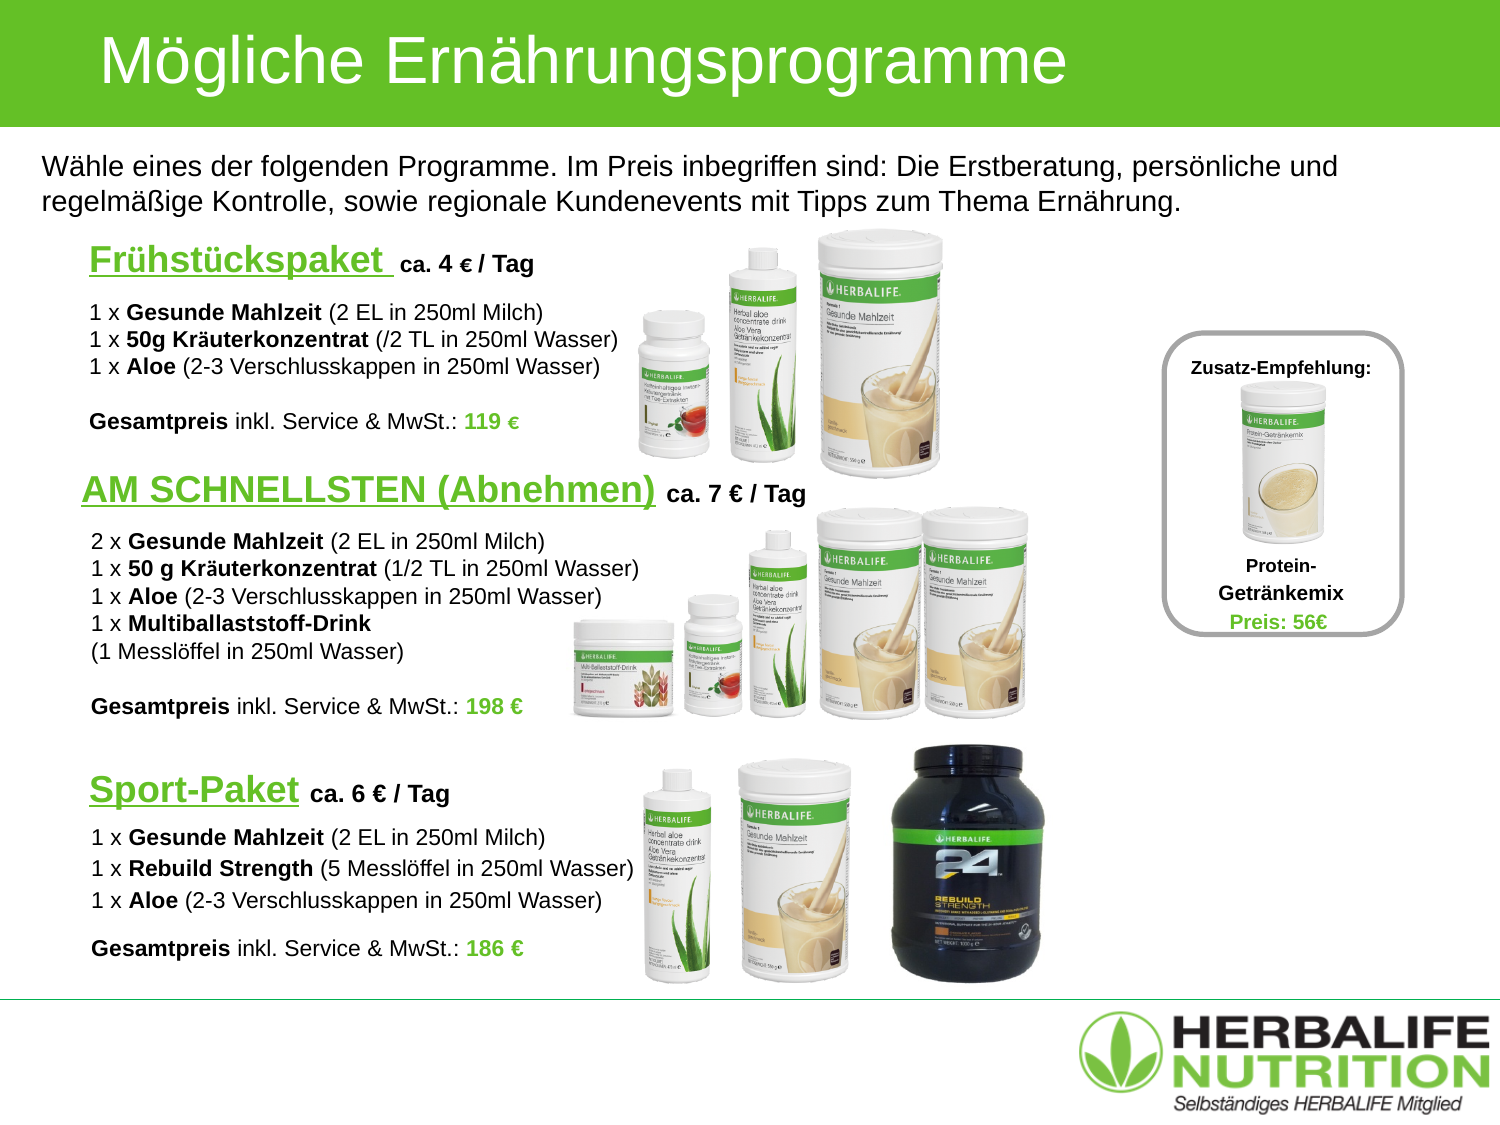

# Mögliche Ernährungsprogramme
Wähle eines der folgenden Programme. Im Preis inbegriffen sind: Die Erstberatung, persönliche und regelmäßige Kontrolle, sowie regionale Kundenevents mit Tipps zum Thema Ernährung.
Frühstückspaket ca. 4 € / Tag
1 x Gesunde Mahlzeit (2 EL in 250ml Milch)
1 x 50g Kräuterkonzentrat (/2 TL in 250ml Wasser)
1 x Aloe (2-3 Verschlusskappen in 250ml Wasser)
Gesamtpreis inkl. Service & MwSt.: 119 €
Zusatz-Empfehlung:
Protein-Getränkemix Preis: 56€
AM SCHNELLSTEN (Abnehmen) ca. 7 € / Tag
2 x Gesunde Mahlzeit (2 EL in 250ml Milch)
1 x 50 g Kräuterkonzentrat (1/2 TL in 250ml Wasser)
1 x Aloe (2-3 Verschlusskappen in 250ml Wasser)
1 x Multiballaststoff-Drink
(1 Messlöffel in 250ml Wasser)
Gesamtpreis inkl. Service & MwSt.: 198 €
Sport-Paket ca. 6 € / Tag
1 x Gesunde Mahlzeit (2 EL in 250ml Milch)
1 x Rebuild Strength (5 Messlöffel in 250ml Wasser)
1 x Aloe (2-3 Verschlusskappen in 250ml Wasser)
Gesamtpreis inkl. Service & MwSt.: 186 €